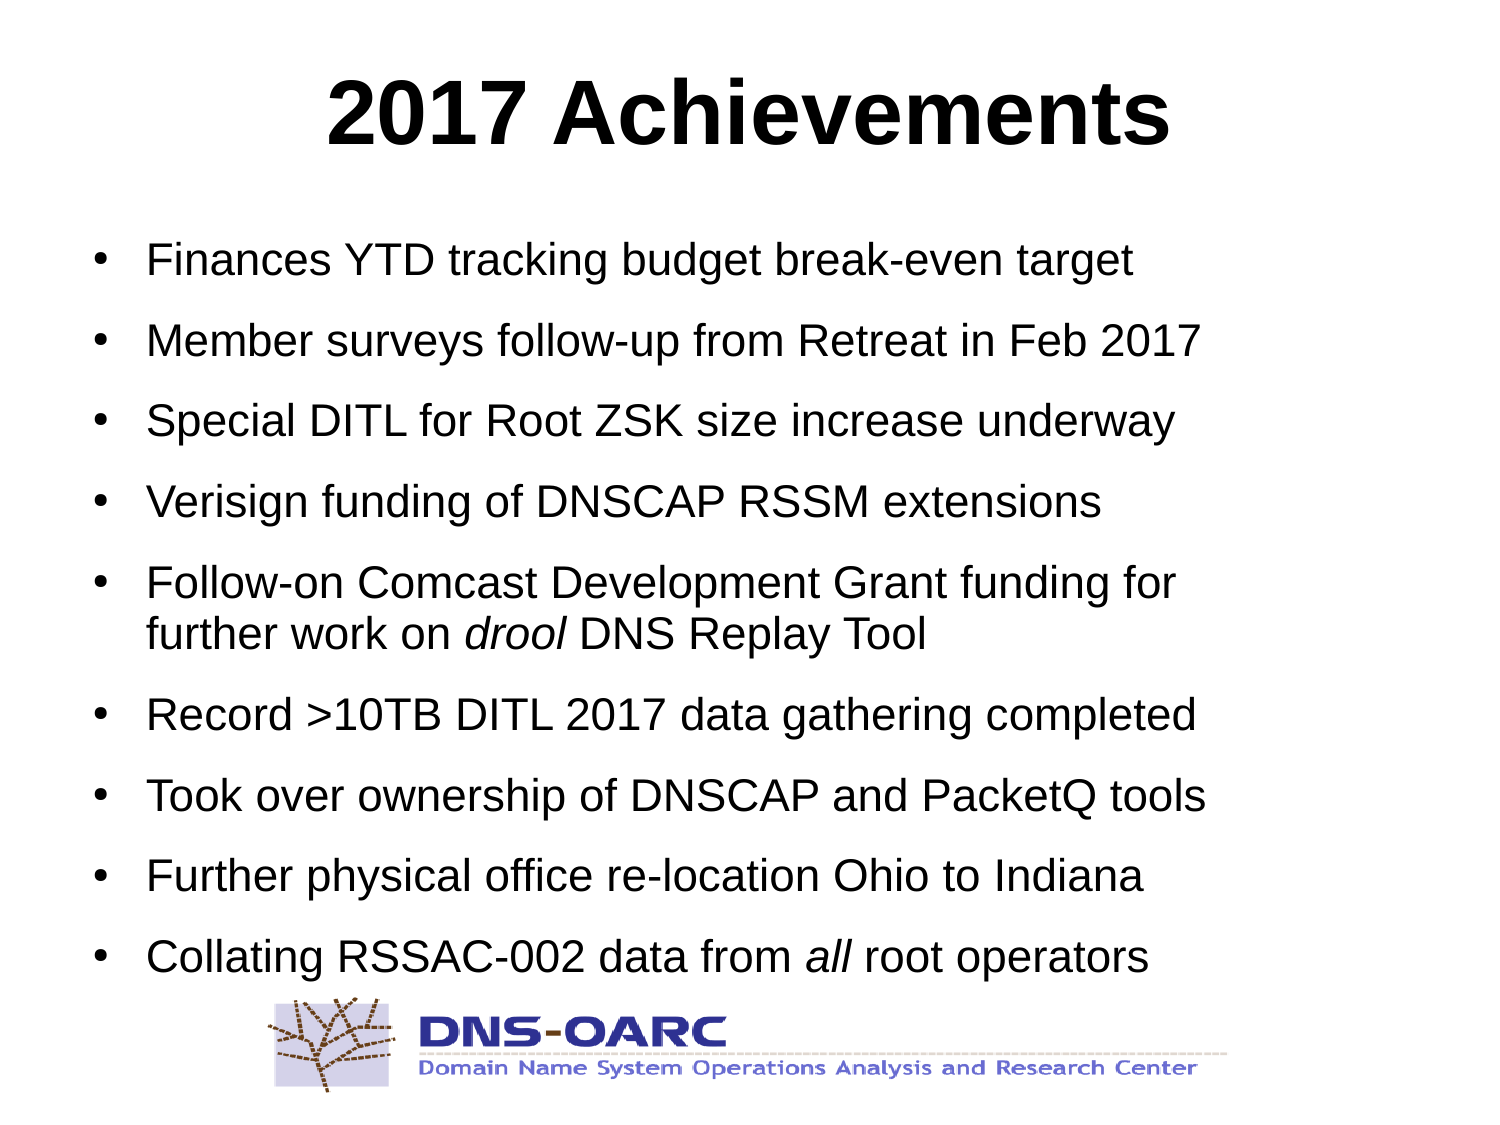

# 2017 Achievements
Finances YTD tracking budget break-even target
Member surveys follow-up from Retreat in Feb 2017
Special DITL for Root ZSK size increase underway
Verisign funding of DNSCAP RSSM extensions
Follow-on Comcast Development Grant funding for
further work on drool DNS Replay Tool
Record >10TB DITL 2017 data gathering completed
Took over ownership of DNSCAP and PacketQ tools
Further physical office re-location Ohio to Indiana
Collating RSSAC-002 data from all root operators